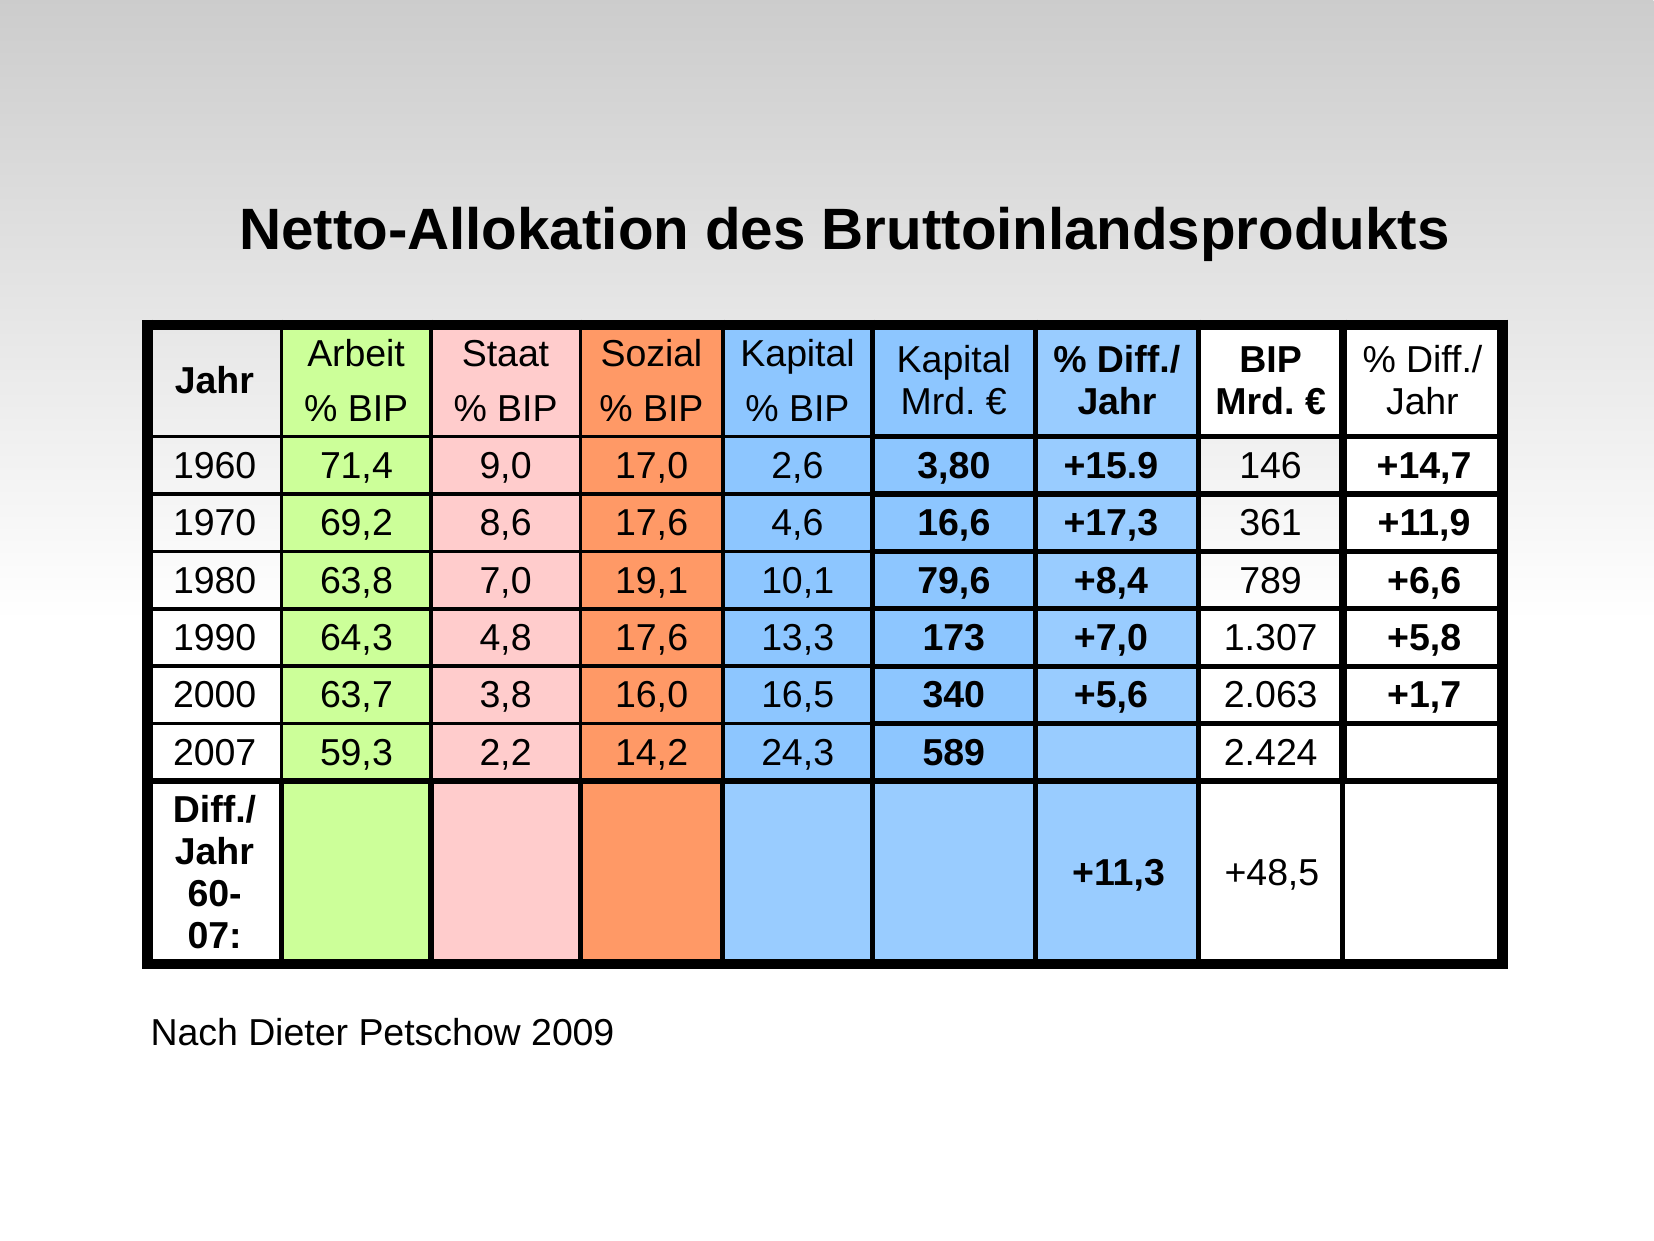

Netto-Allokation des Bruttoinlandsprodukts
| Jahr | Arbeit % BIP | Staat % BIP | Sozial % BIP | Kapital % BIP | Kapital Mrd. € | % Diff./ Jahr | BIP Mrd. € | % Diff./ Jahr |
| --- | --- | --- | --- | --- | --- | --- | --- | --- |
| 1960 | 71,4 | 9,0 | 17,0 | 2,6 | 3,80 | +15.9 | 146 | +14,7 |
| 1970 | 69,2 | 8,6 | 17,6 | 4,6 | 16,6 | +17,3 | 361 | +11,9 |
| 1980 | 63,8 | 7,0 | 19,1 | 10,1 | 79,6 | +8,4 | 789 | +6,6 |
| 1990 | 64,3 | 4,8 | 17,6 | 13,3 | 173 | +7,0 | 1.307 | +5,8 |
| 2000 | 63,7 | 3,8 | 16,0 | 16,5 | 340 | +5,6 | 2.063 | +1,7 |
| 2007 | 59,3 | 2,2 | 14,2 | 24,3 | 589 | | 2.424 | |
| Diff./ Jahr 60-07: | | | | | | +11,3 | +48,5 | |
Nach Dieter Petschow 2009